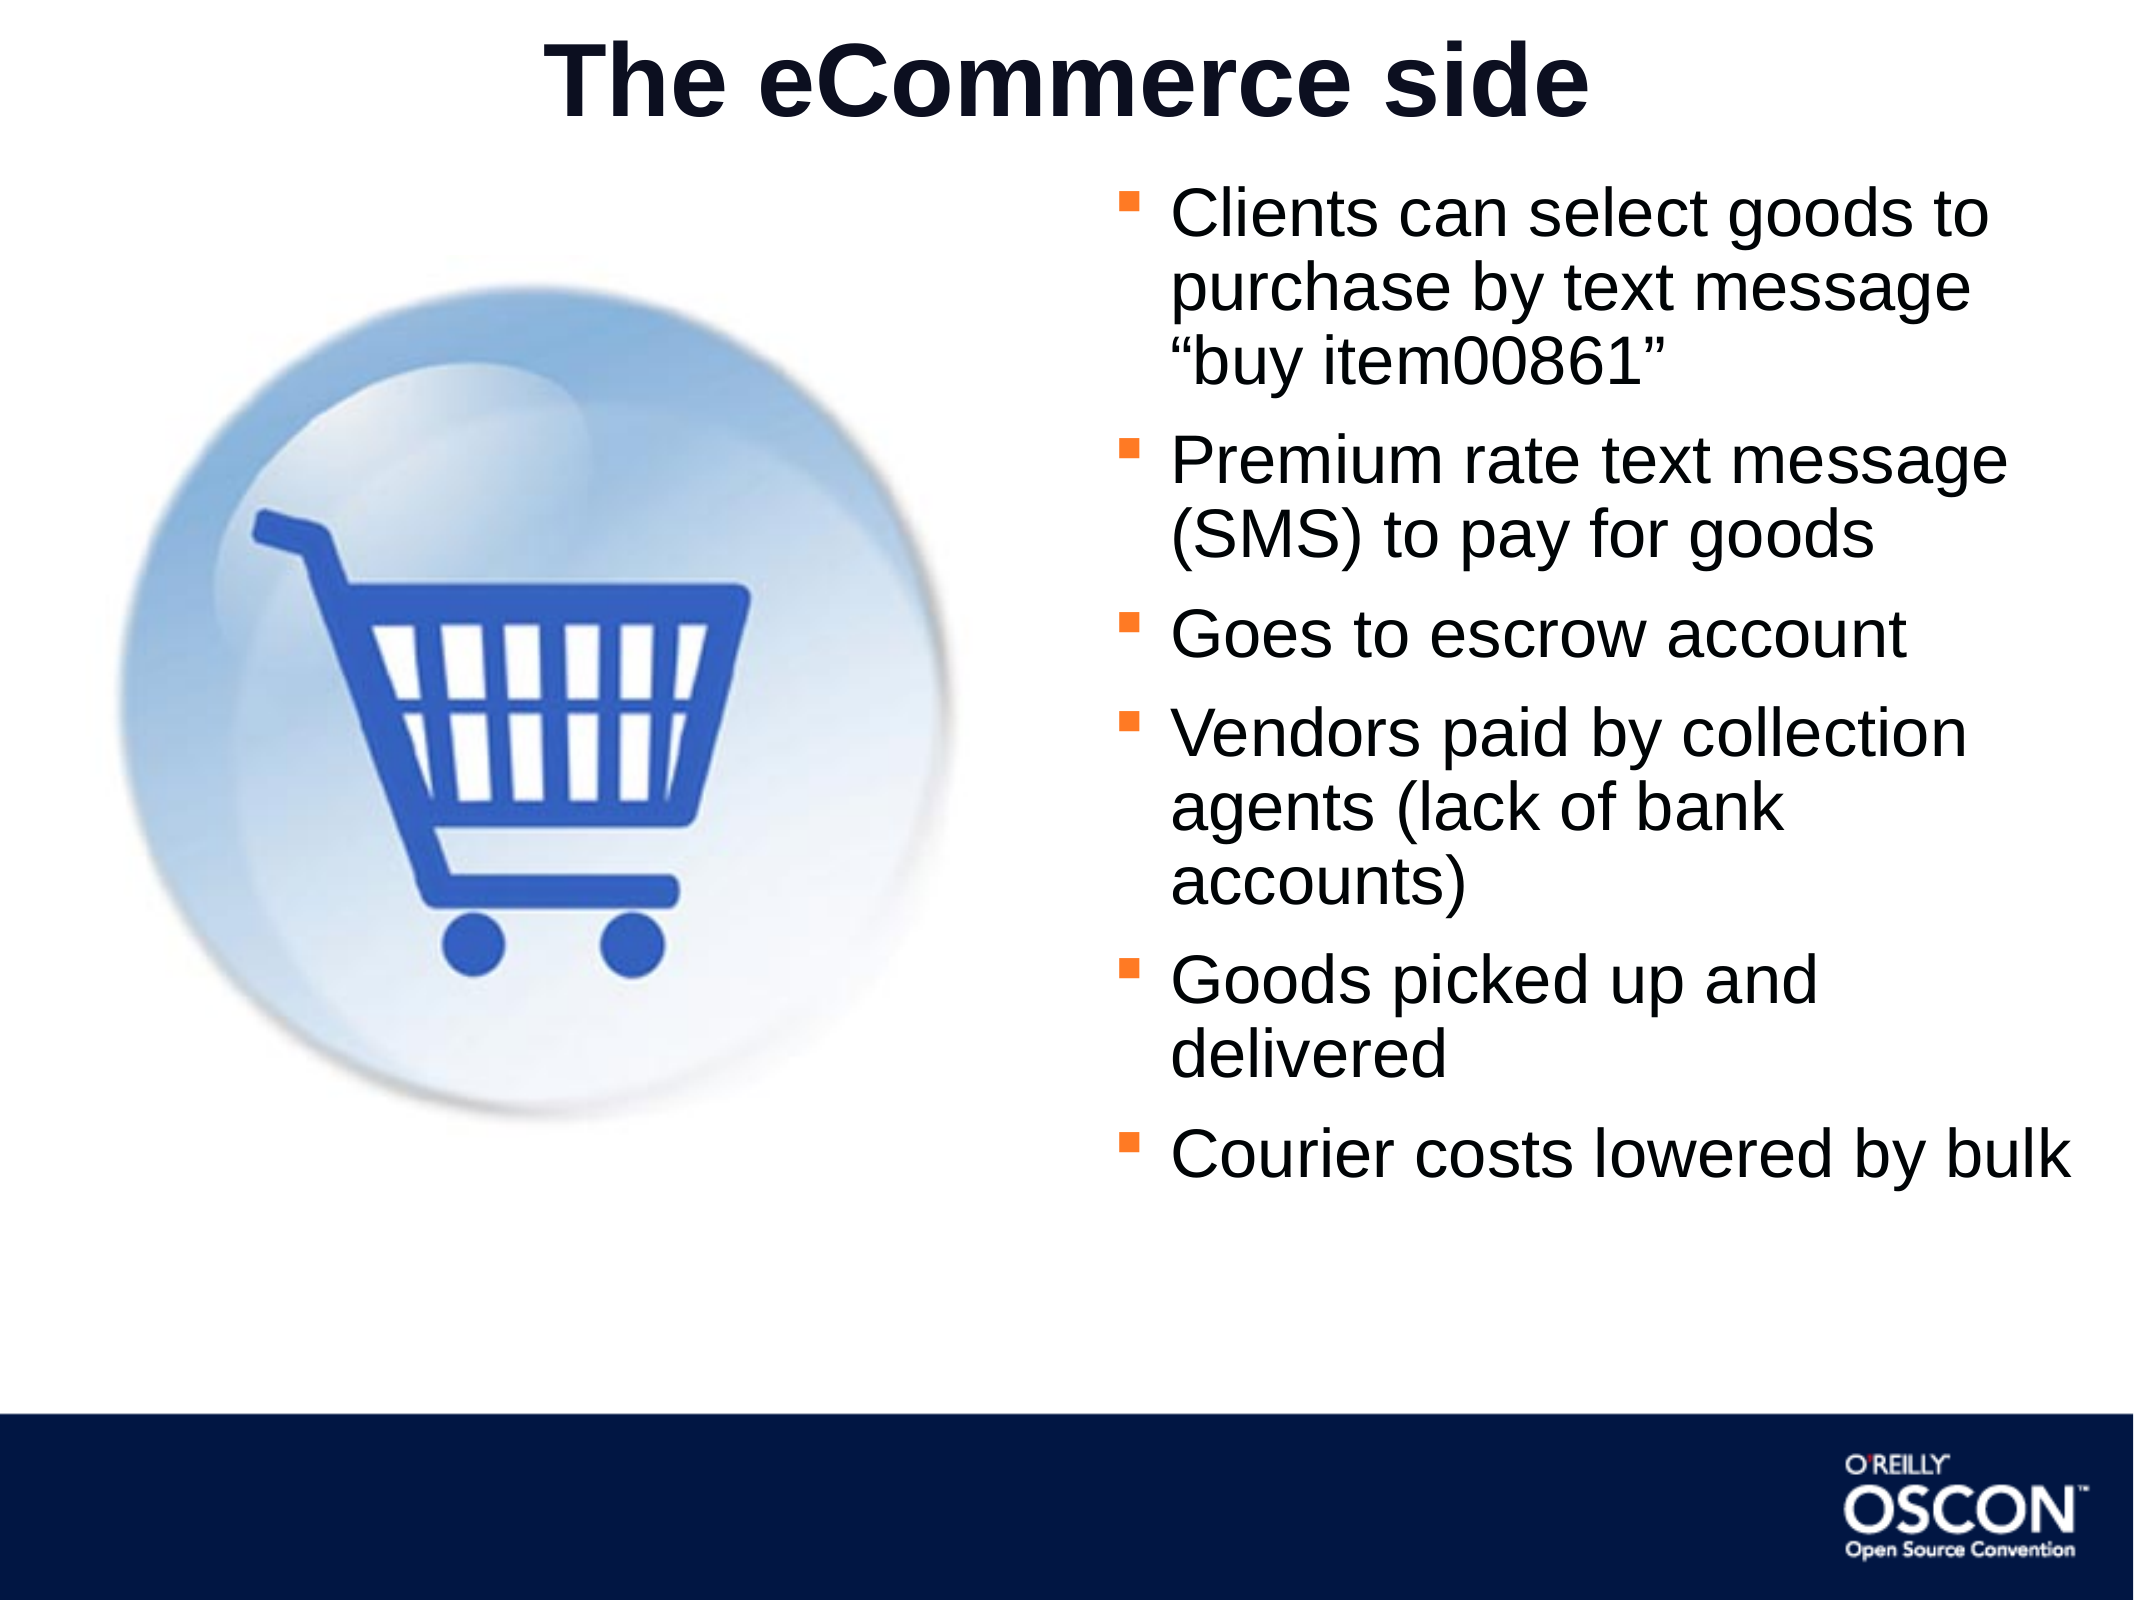

# The eCommerce side
Clients can select goods to purchase by text message “buy item00861”
Premium rate text message (SMS) to pay for goods
Goes to escrow account
Vendors paid by collection agents (lack of bank accounts)
Goods picked up and delivered
Courier costs lowered by bulk